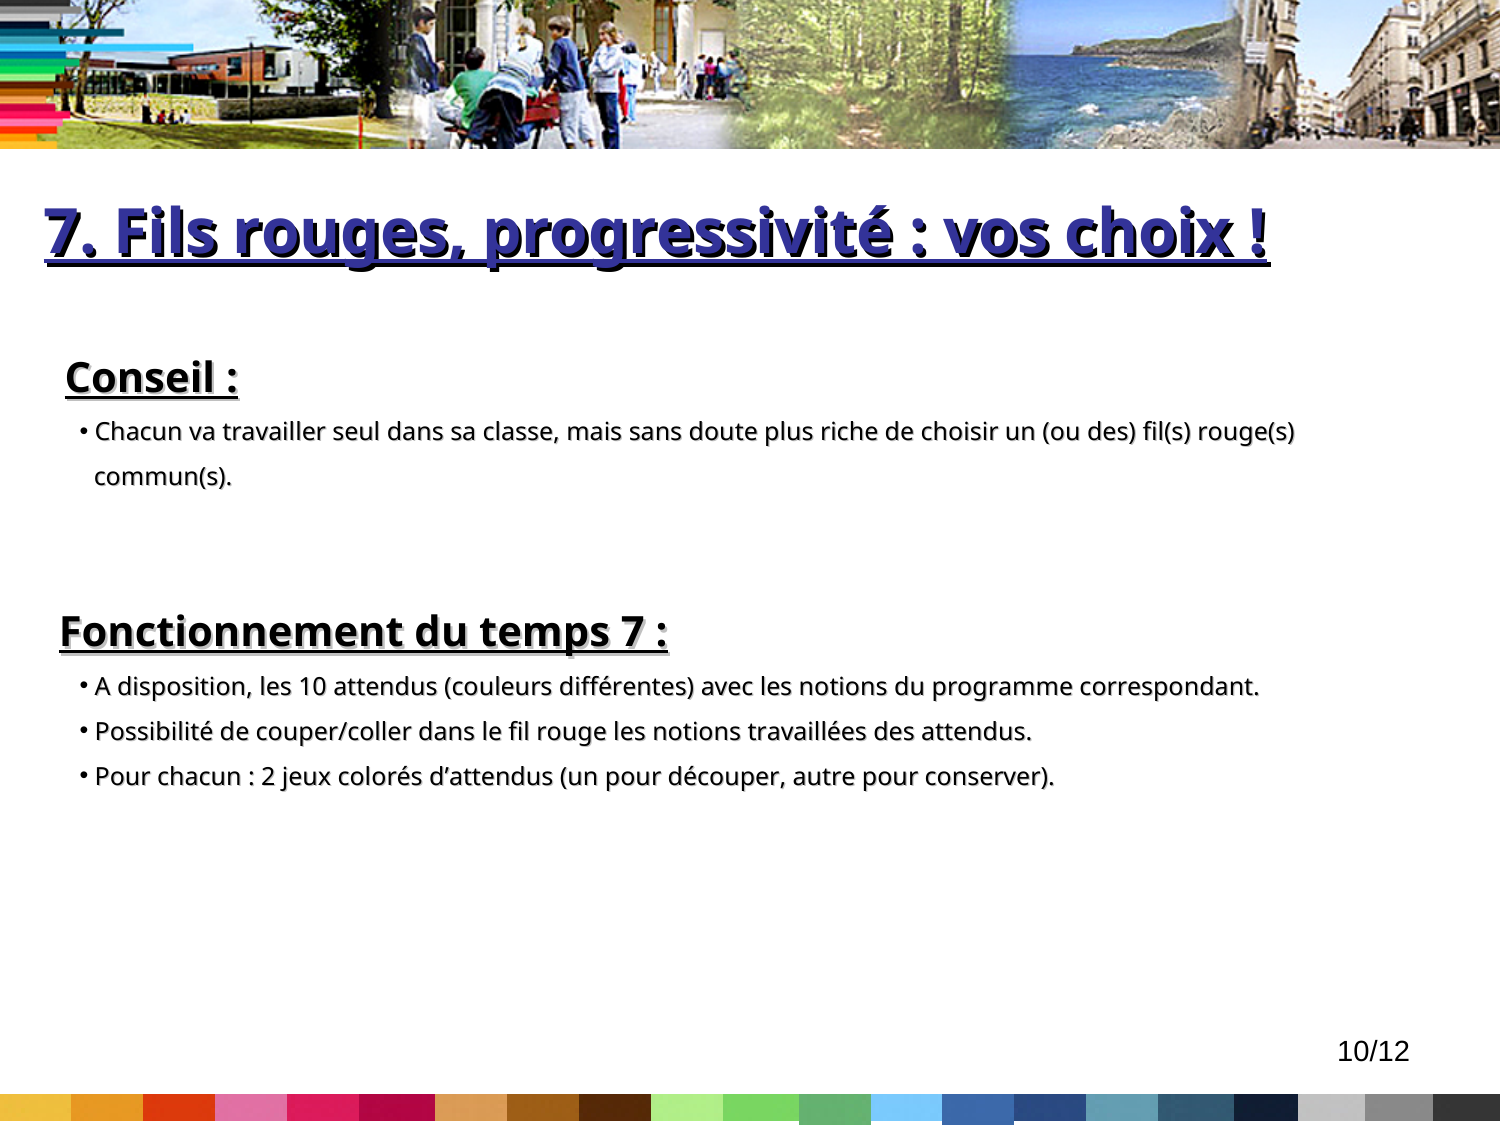

7. Fils rouges, progressivité : vos choix !
Conseil :
 Chacun va travailler seul dans sa classe, mais sans doute plus riche de choisir un (ou des) fil(s) rouge(s) commun(s).
Fonctionnement du temps 7 :
 A disposition, les 10 attendus (couleurs différentes) avec les notions du programme correspondant.
 Possibilité de couper/coller dans le fil rouge les notions travaillées des attendus.
 Pour chacun : 2 jeux colorés d’attendus (un pour découper, autre pour conserver).